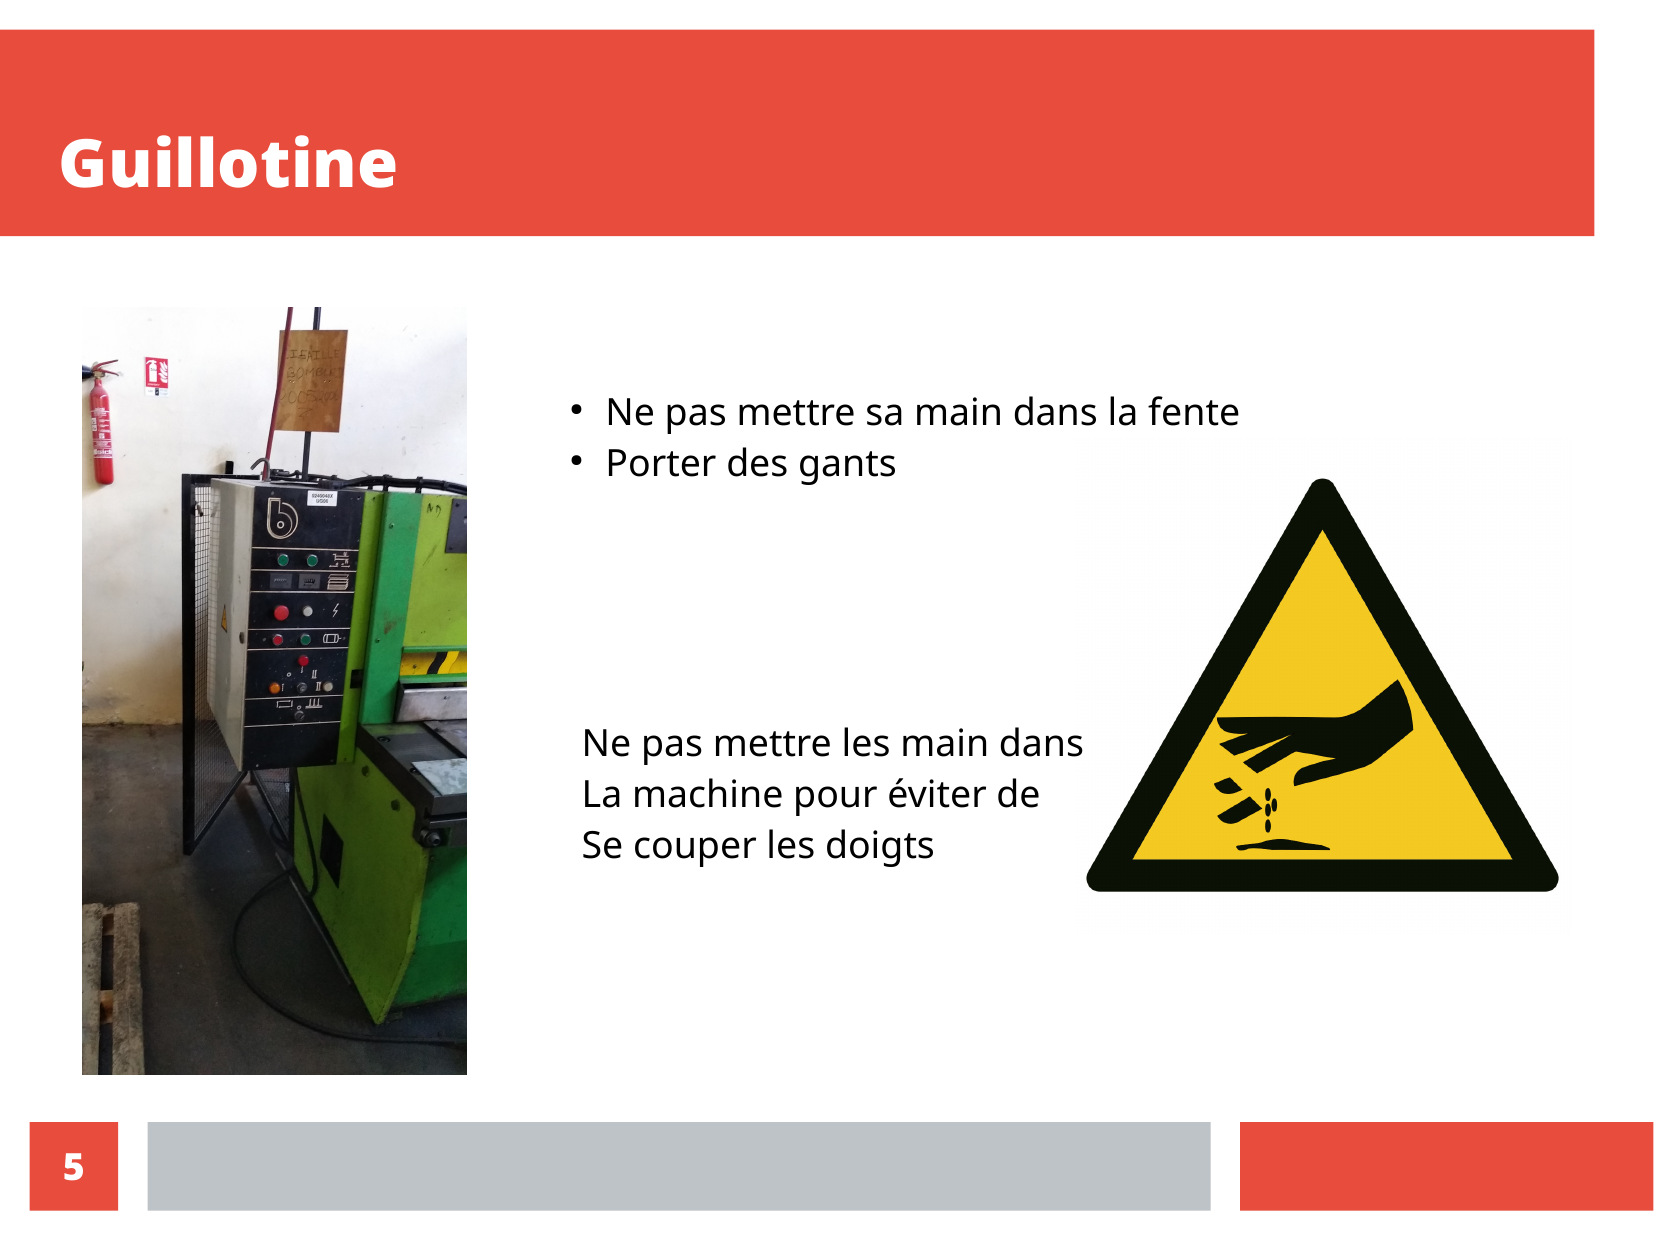

# Guillotine
Ne pas mettre sa main dans la fente
Porter des gants
Ne pas mettre les main dans
La machine pour éviter de
Se couper les doigts
5